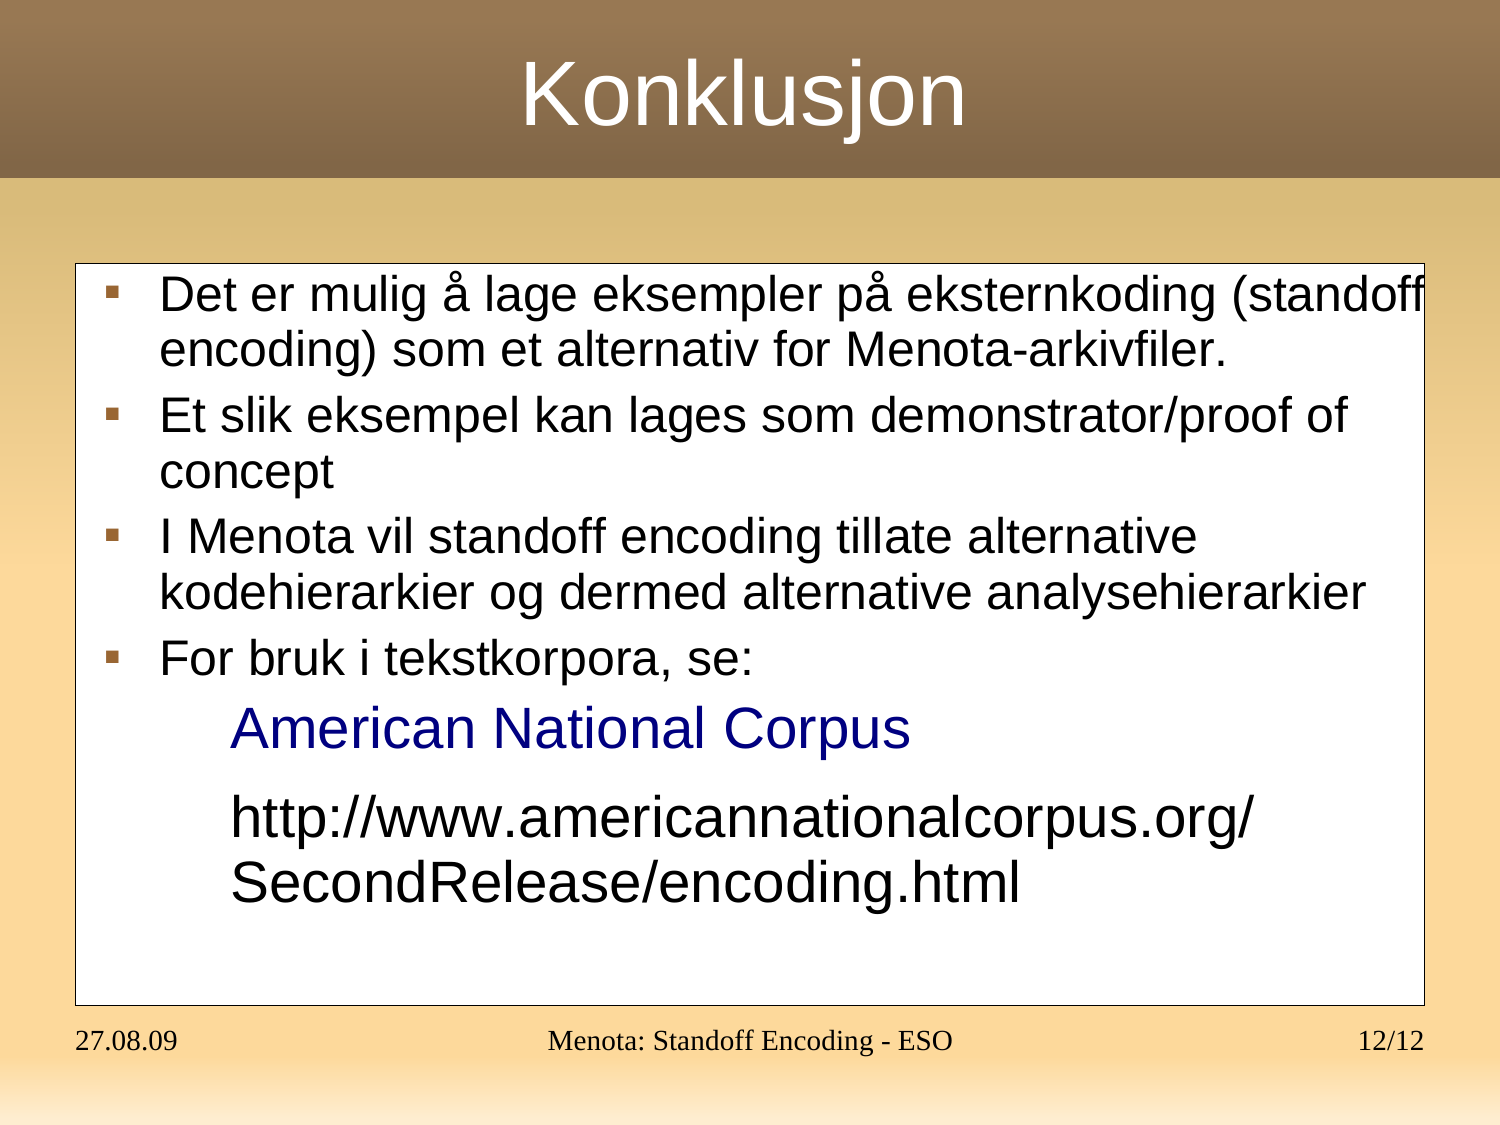

# Konklusjon
Det er mulig å lage eksempler på eksternkoding (standoff encoding) som et alternativ for Menota-arkivfiler.
Et slik eksempel kan lages som demonstrator/proof of concept
I Menota vil standoff encoding tillate alternative kodehierarkier og dermed alternative analysehierarkier
For bruk i tekstkorpora, se:
American National Corpus
http://www.americannationalcorpus.org/SecondRelease/encoding.html
27.08.09
Menota: Standoff Encoding - ESO
12